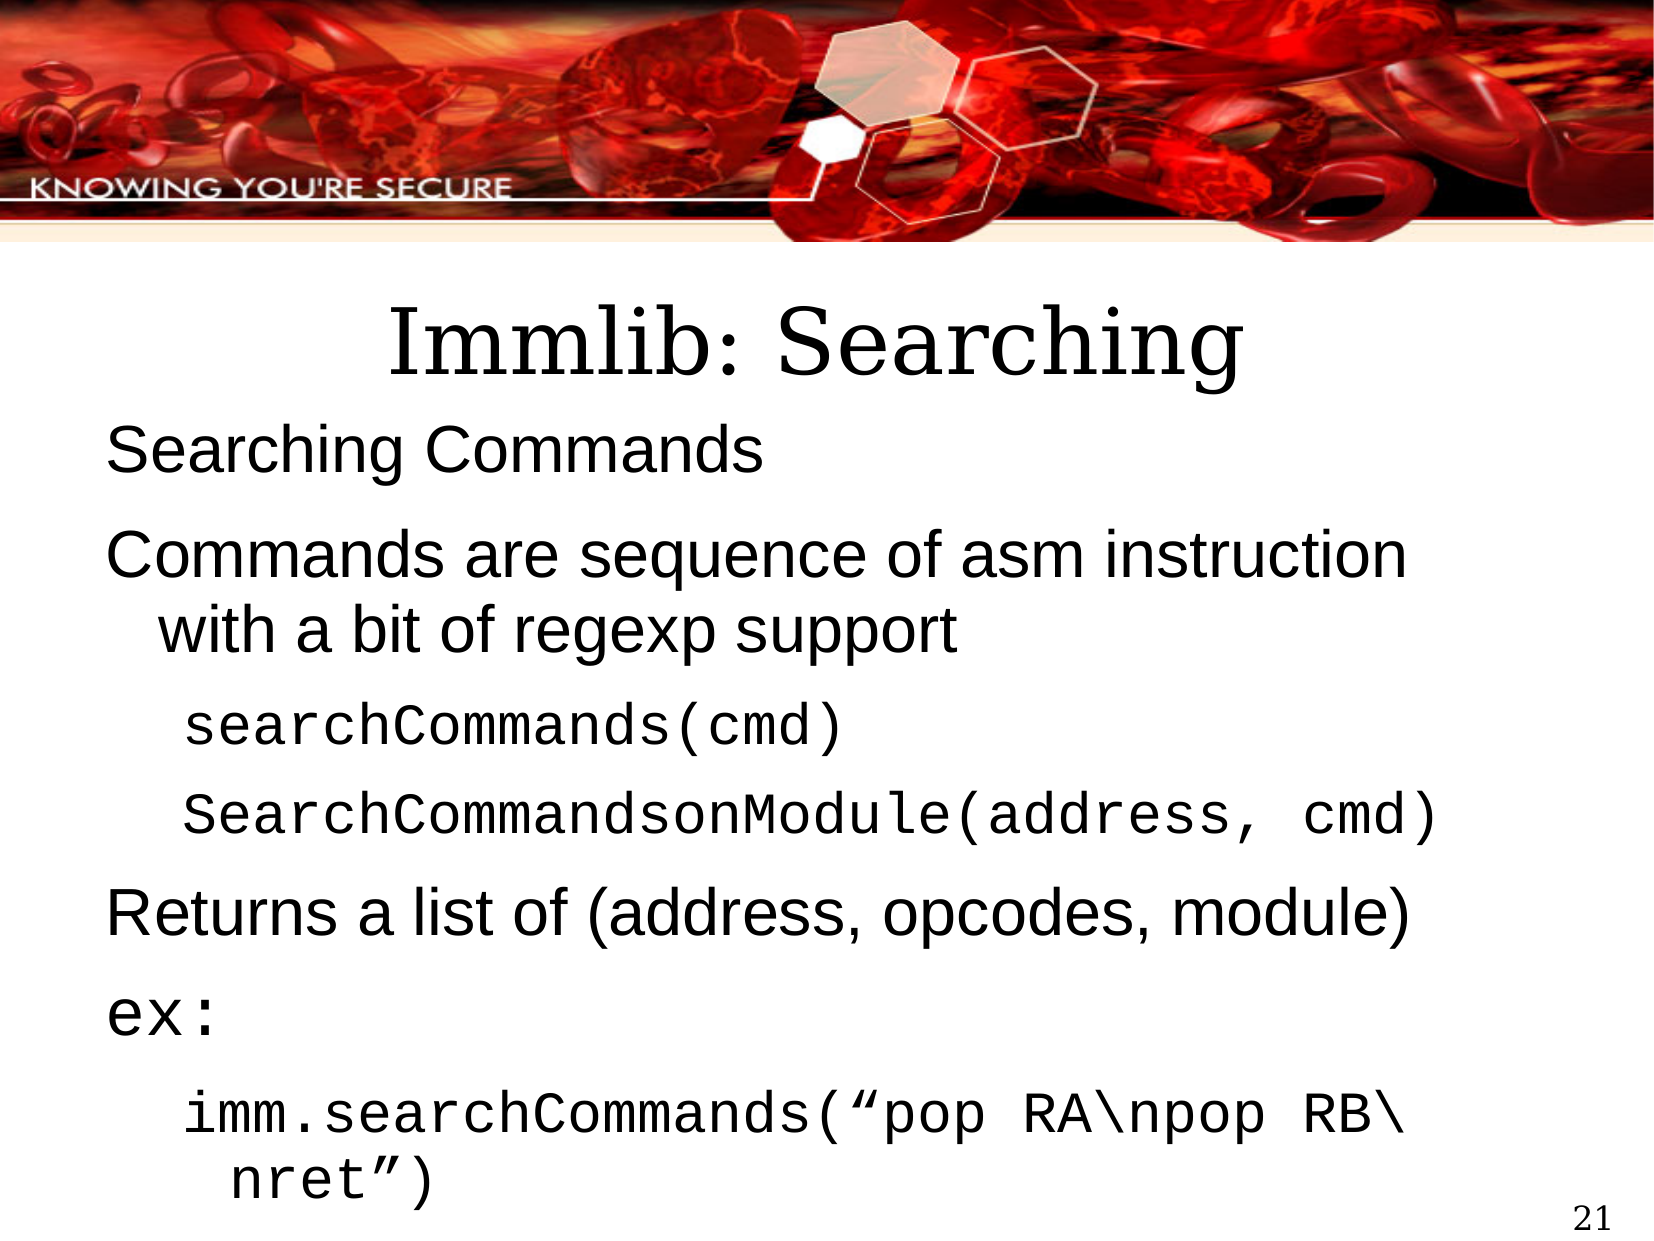

# Immlib: Searching
Searching Commands
Commands are sequence of asm instruction with a bit of regexp support
searchCommands(cmd)
SearchCommandsonModule(address, cmd)
Returns a list of (address, opcodes, module)
ex:
imm.searchCommands(“pop RA\npop RB\nret”)